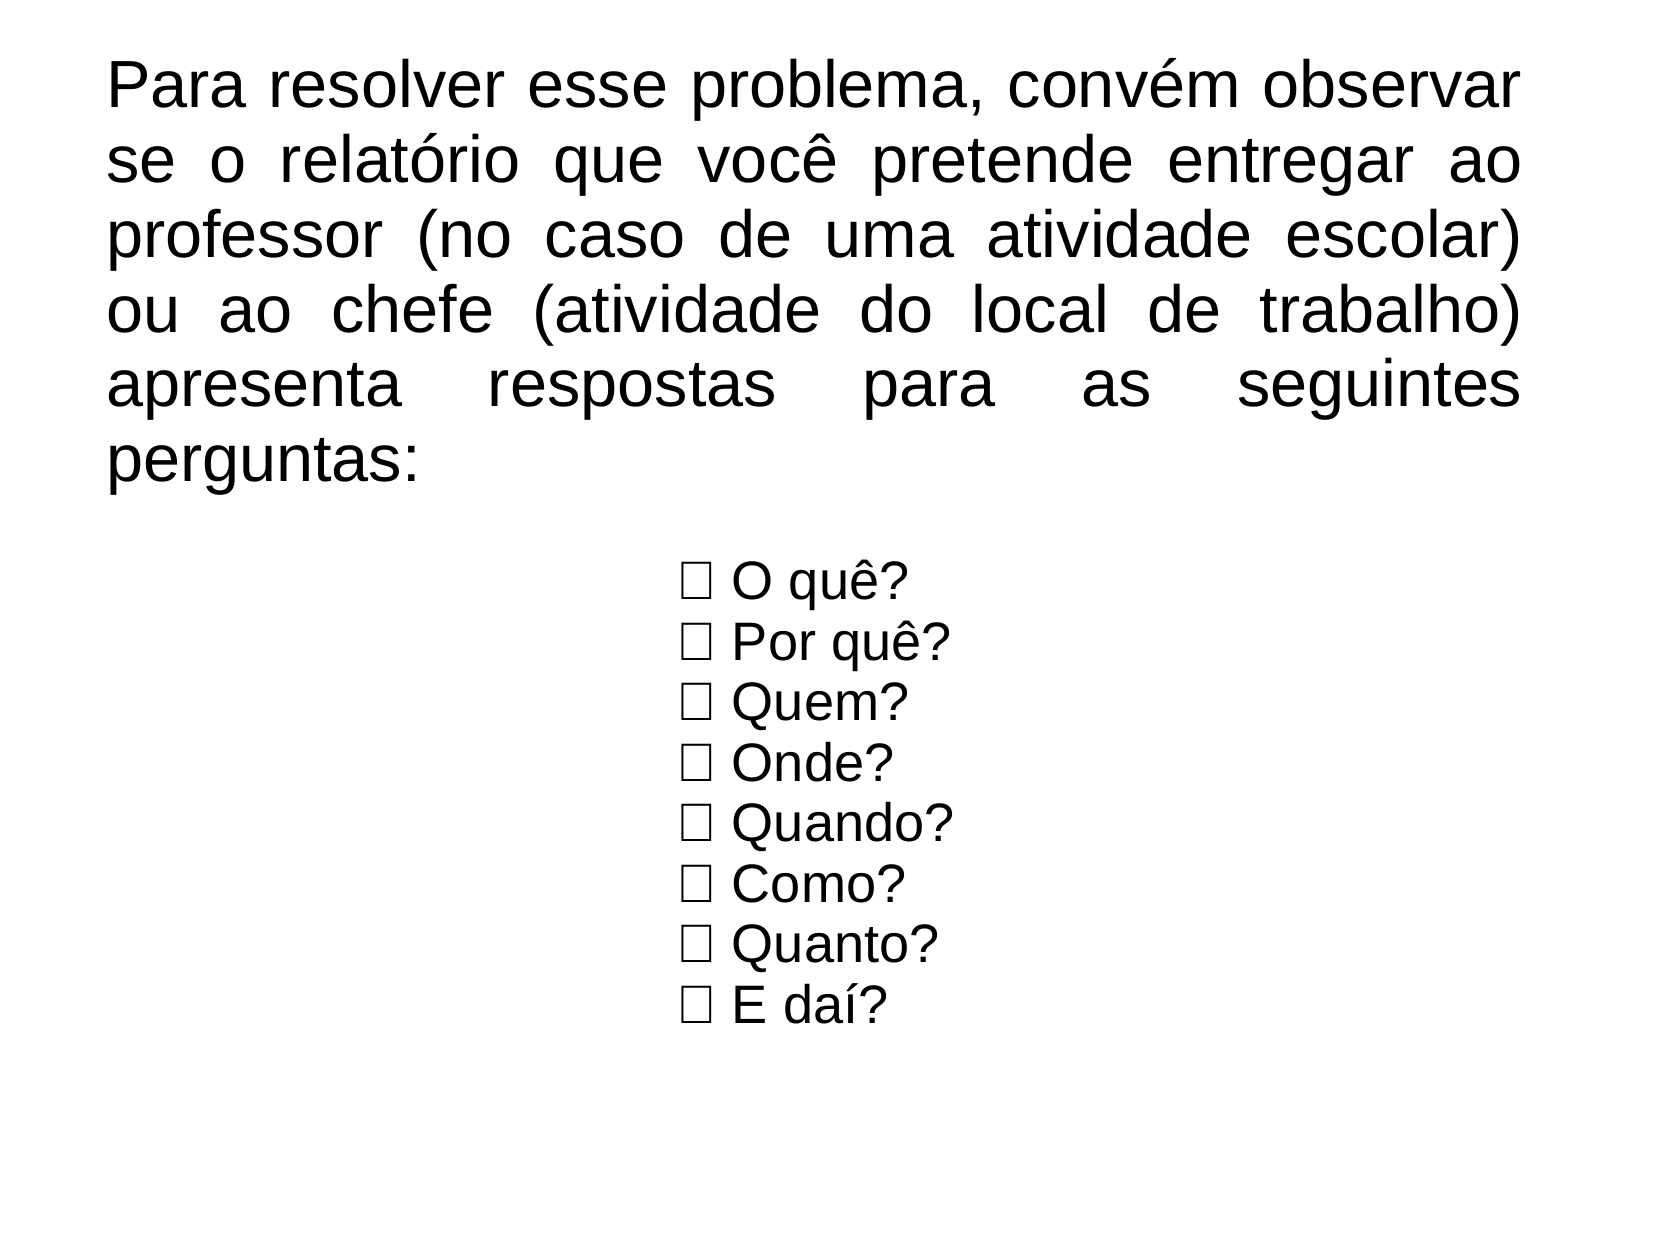

Para resolver esse problema, convém observar se o relatório que você pretende entregar ao professor (no caso de uma atividade escolar) ou ao chefe (atividade do local de trabalho) apresenta respostas para as seguintes perguntas:
#
 O quê?
 Por quê?
 Quem?
 Onde?
 Quando?
 Como?
 Quanto?
 E daí?